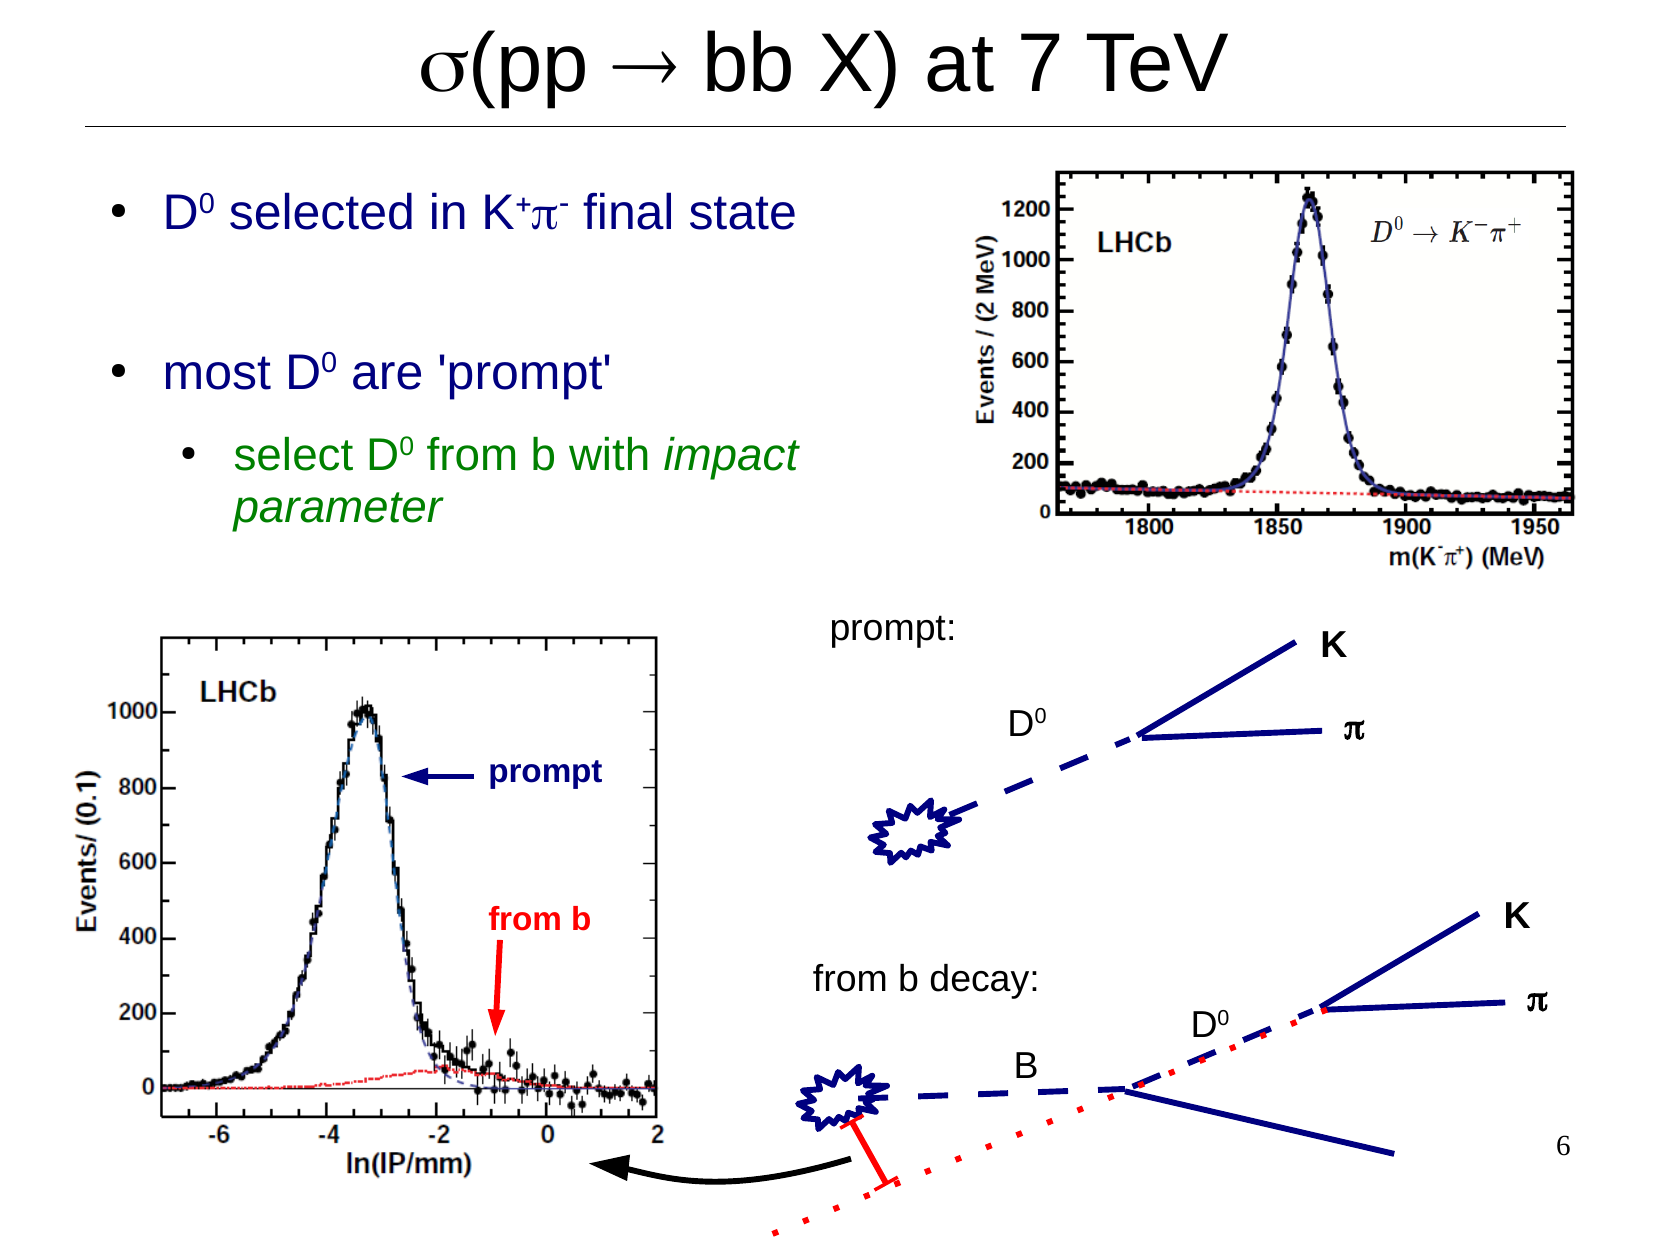

# s(pp ® bb X) at 7 TeV
D0 selected in K+p- final state
most D0 are 'prompt'
select D0 from b with impact parameter
prompt:
K
D0
p
prompt
from b
K
from b decay:
p
D0
B
6